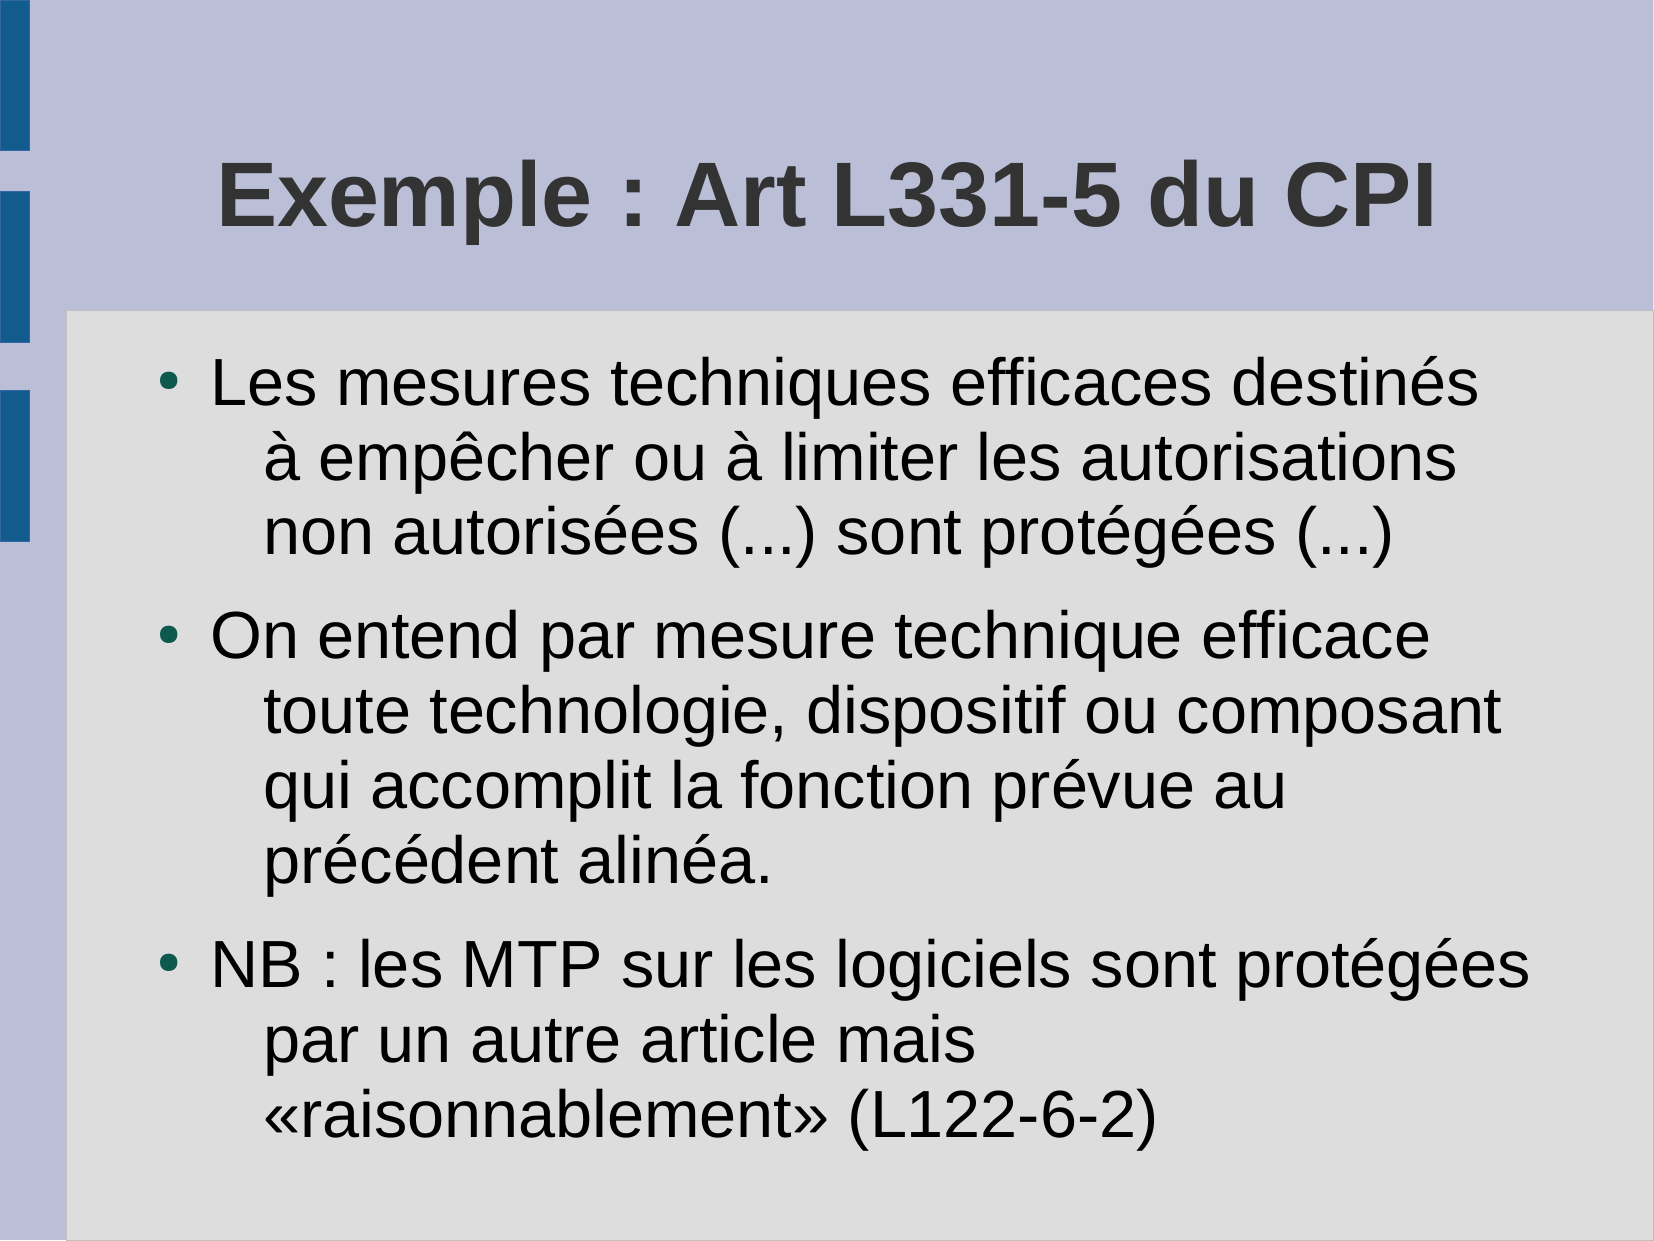

# Exemple : Art L331-5 du CPI
Les mesures techniques efficaces destinés à empêcher ou à limiter les autorisations non autorisées (...) sont protégées (...)
On entend par mesure technique efficace toute technologie, dispositif ou composant qui accomplit la fonction prévue au précédent alinéa.
NB : les MTP sur les logiciels sont protégées par un autre article mais «raisonnablement» (L122-6-2)